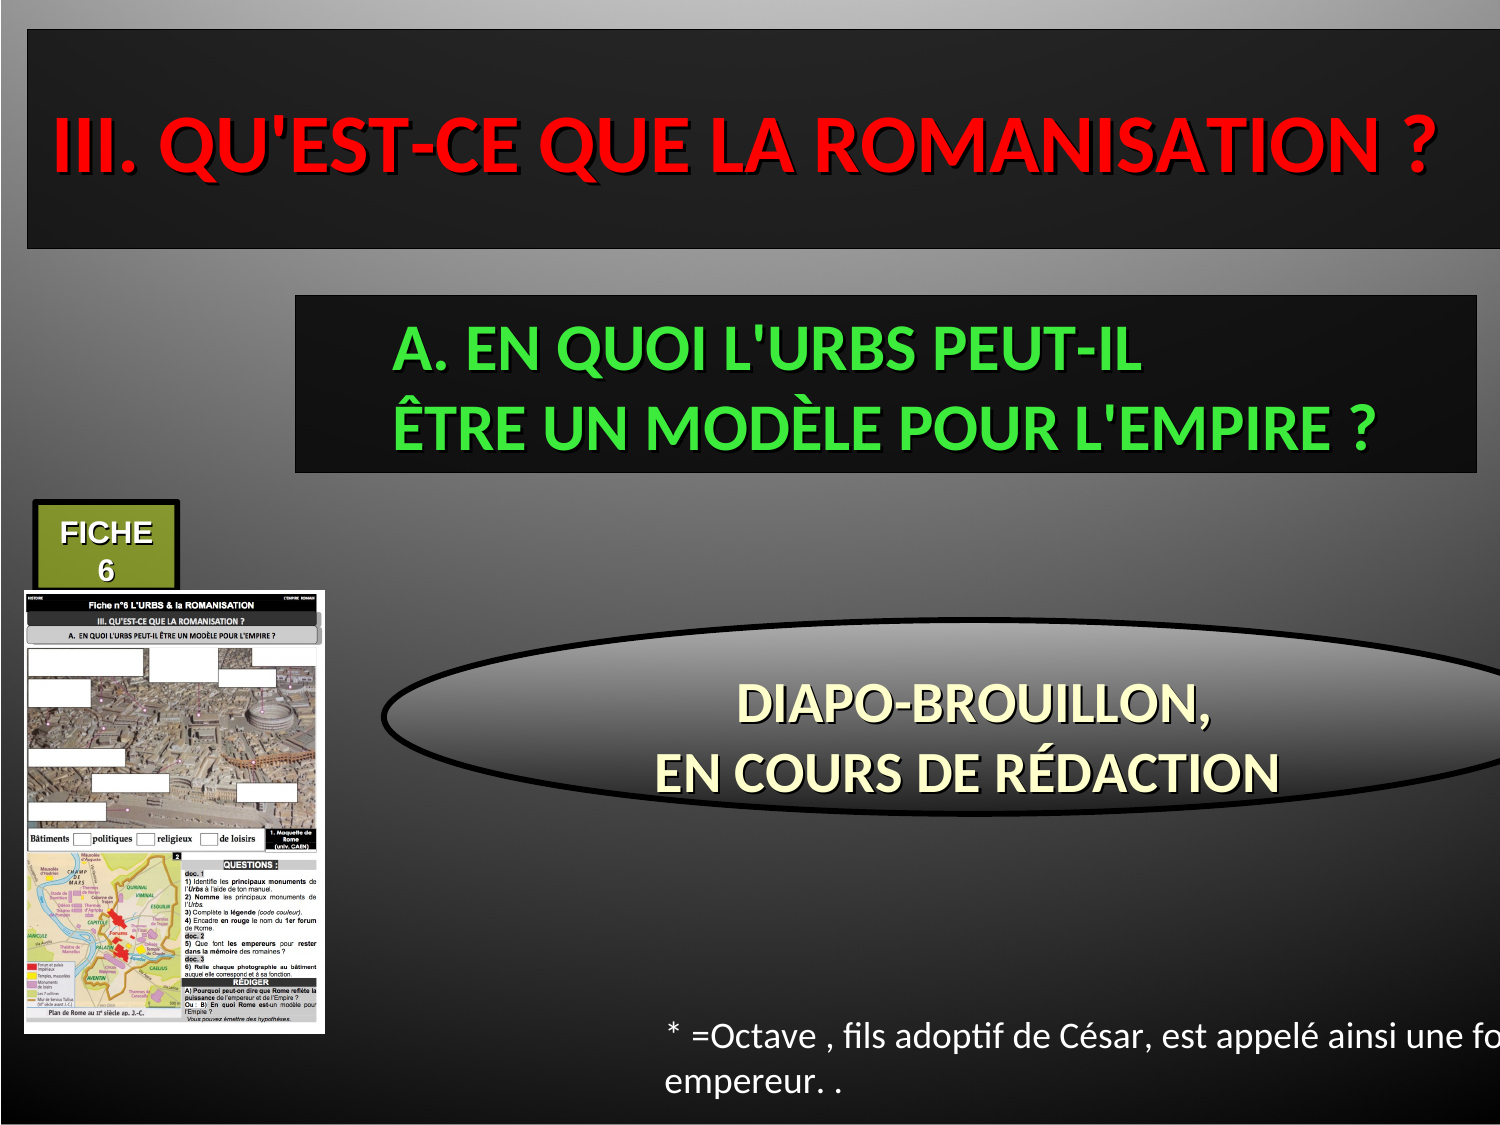

III. QU'EST-CE QUE LA ROMANISATION ?
=> PV HÉRITER DE LA REP
A. EN QUOI L'URBS PEUT-IL
ÊTRE UN MODÈLE POUR L'EMPIRE ?
FICHE 6
DIAPO-BROUILLON,
EN COURS DE RÉDACTION
* =Octave , fils adoptif de César, est appelé ainsi une fois empereur. .